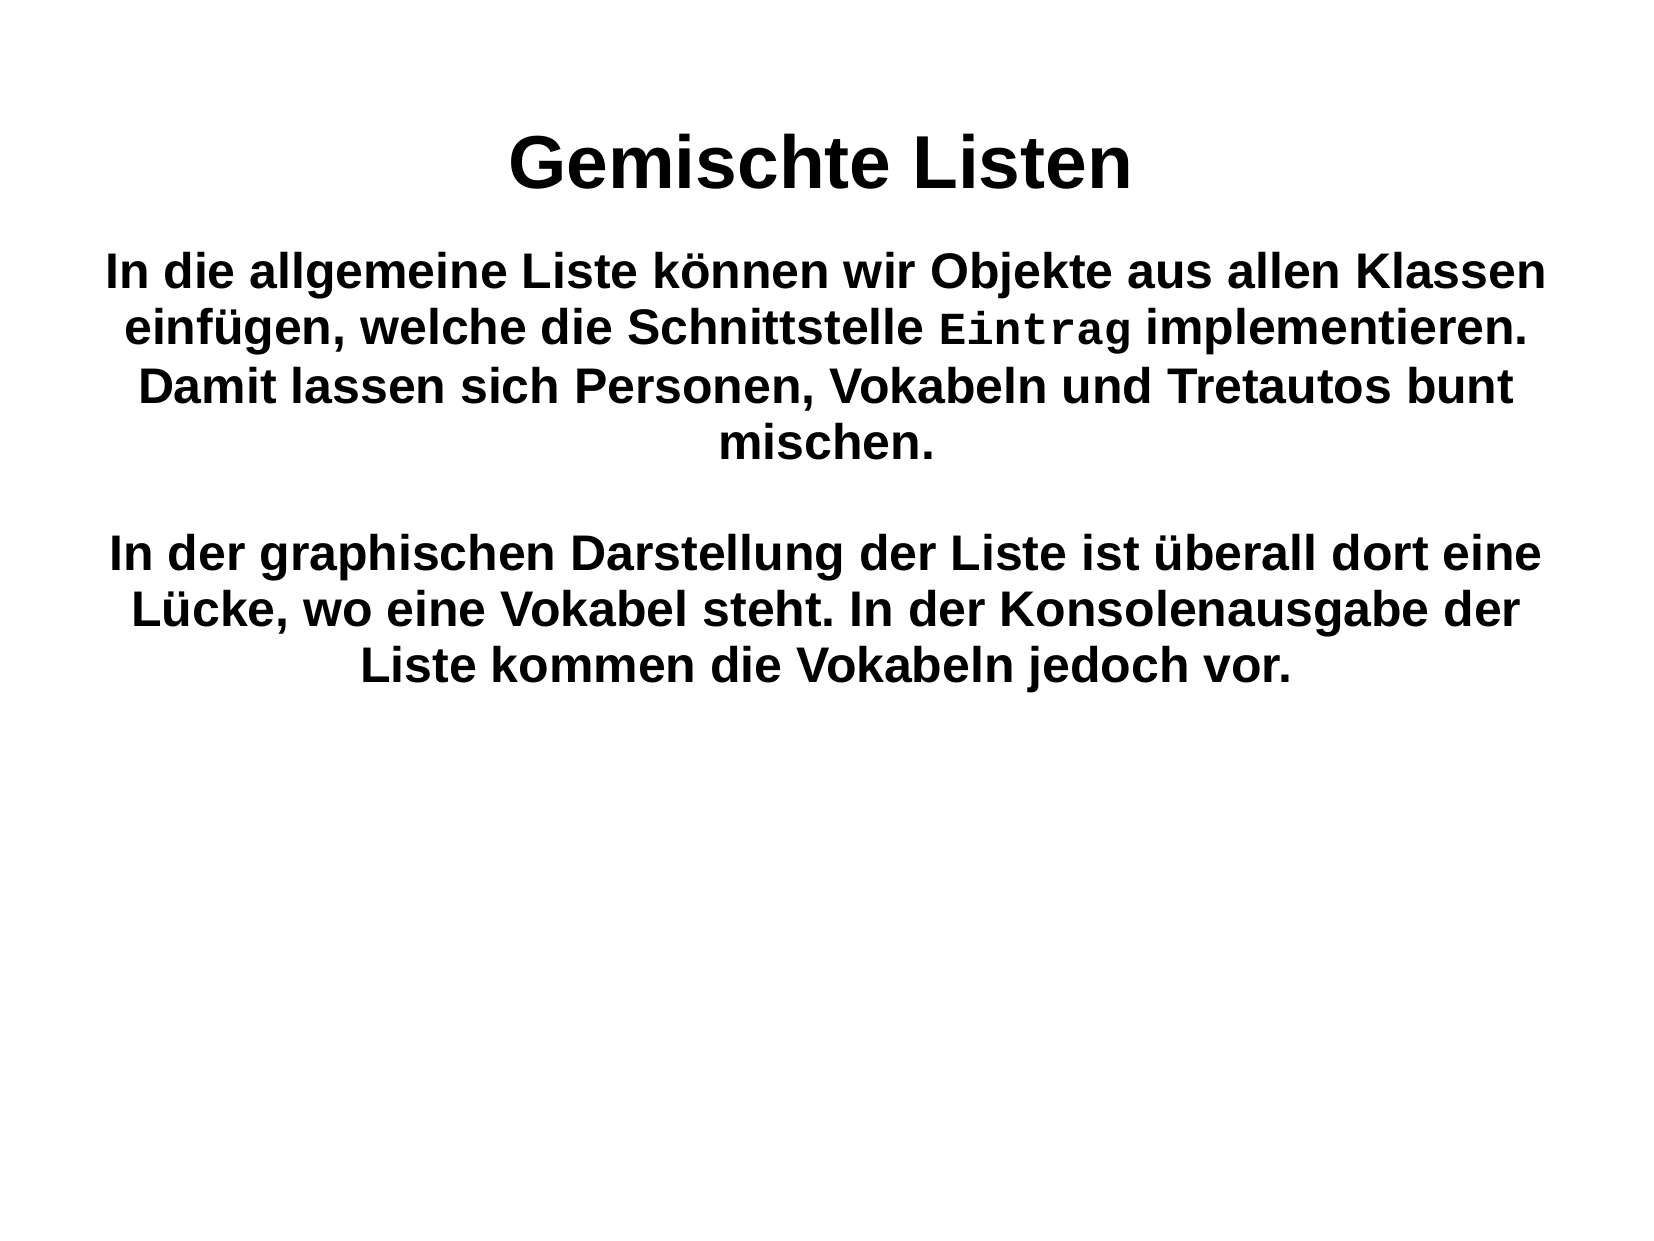

# Gemischte Listen
In die allgemeine Liste können wir Objekte aus allen Klassen einfügen, welche die Schnittstelle Eintrag implementieren. Damit lassen sich Personen, Vokabeln und Tretautos bunt mischen.
In der graphischen Darstellung der Liste ist überall dort eine Lücke, wo eine Vokabel steht. In der Konsolenausgabe der Liste kommen die Vokabeln jedoch vor.